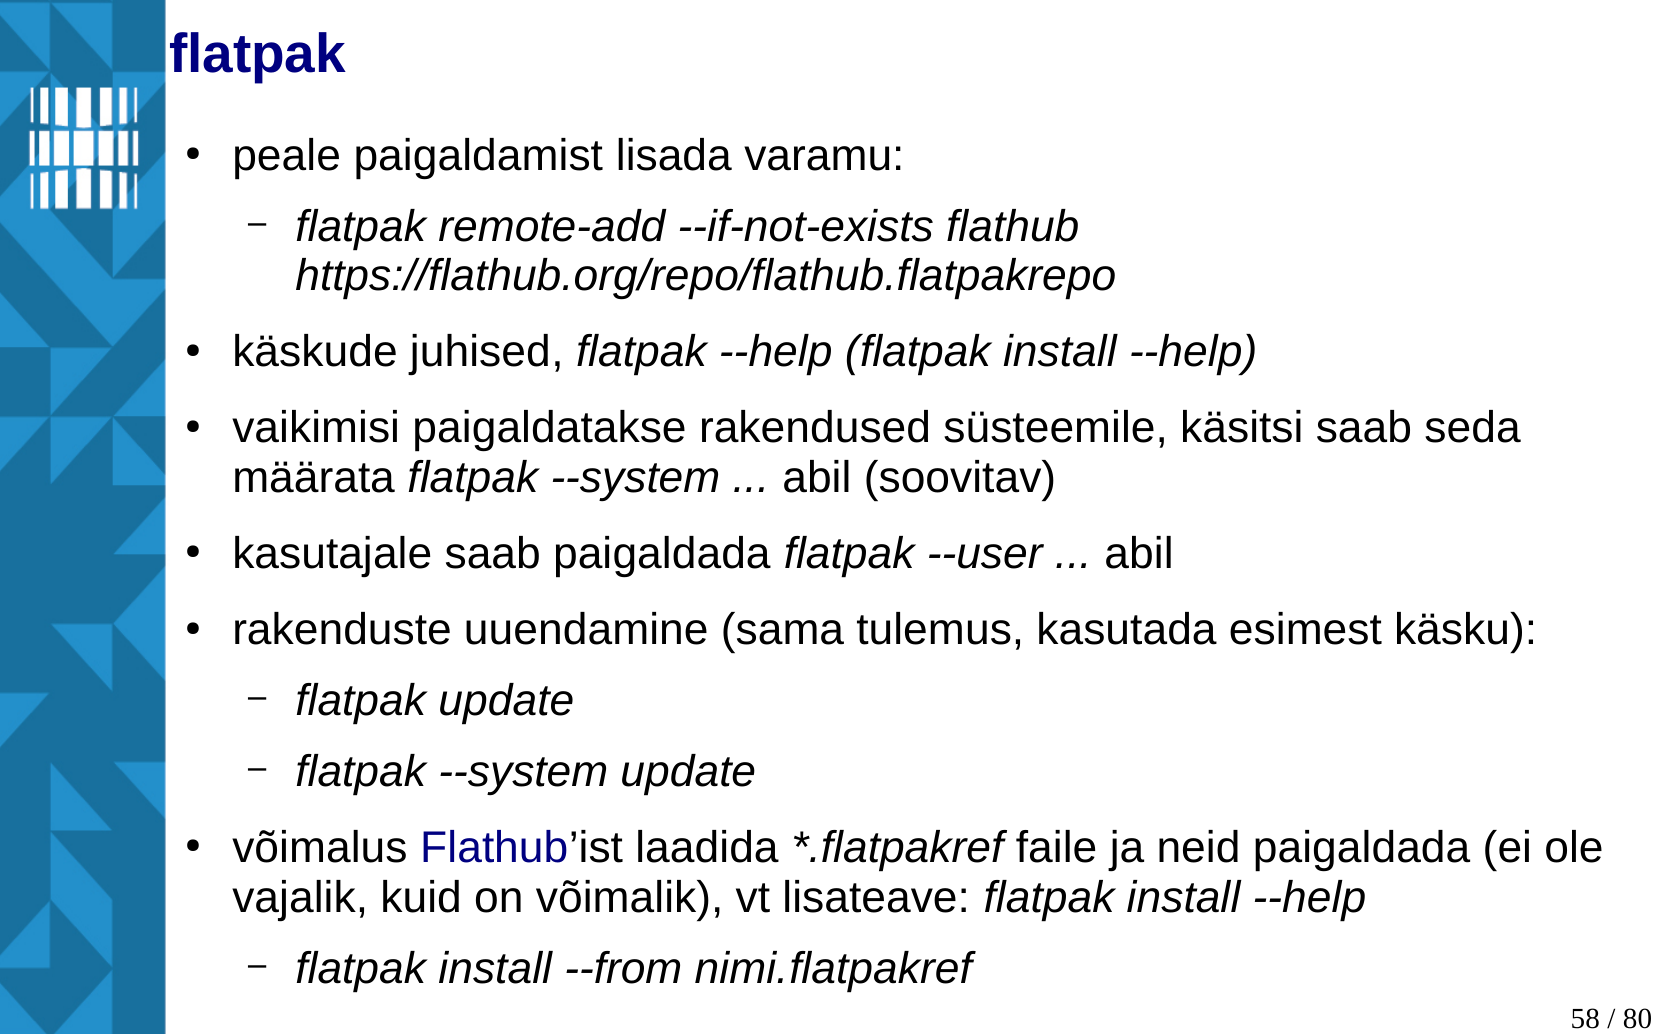

# flatpak
peale paigaldamist lisada varamu:
flatpak remote-add --if-not-exists flathub https://flathub.org/repo/flathub.flatpakrepo
käskude juhised, flatpak --help (flatpak install --help)
vaikimisi paigaldatakse rakendused süsteemile, käsitsi saab seda määrata flatpak --system ... abil (soovitav)
kasutajale saab paigaldada flatpak --user ... abil
rakenduste uuendamine (sama tulemus, kasutada esimest käsku):
flatpak update
flatpak --system update
võimalus Flathub’ist laadida *.flatpakref faile ja neid paigaldada (ei ole vajalik, kuid on võimalik), vt lisateave: flatpak install --help
flatpak install --from nimi.flatpakref
58